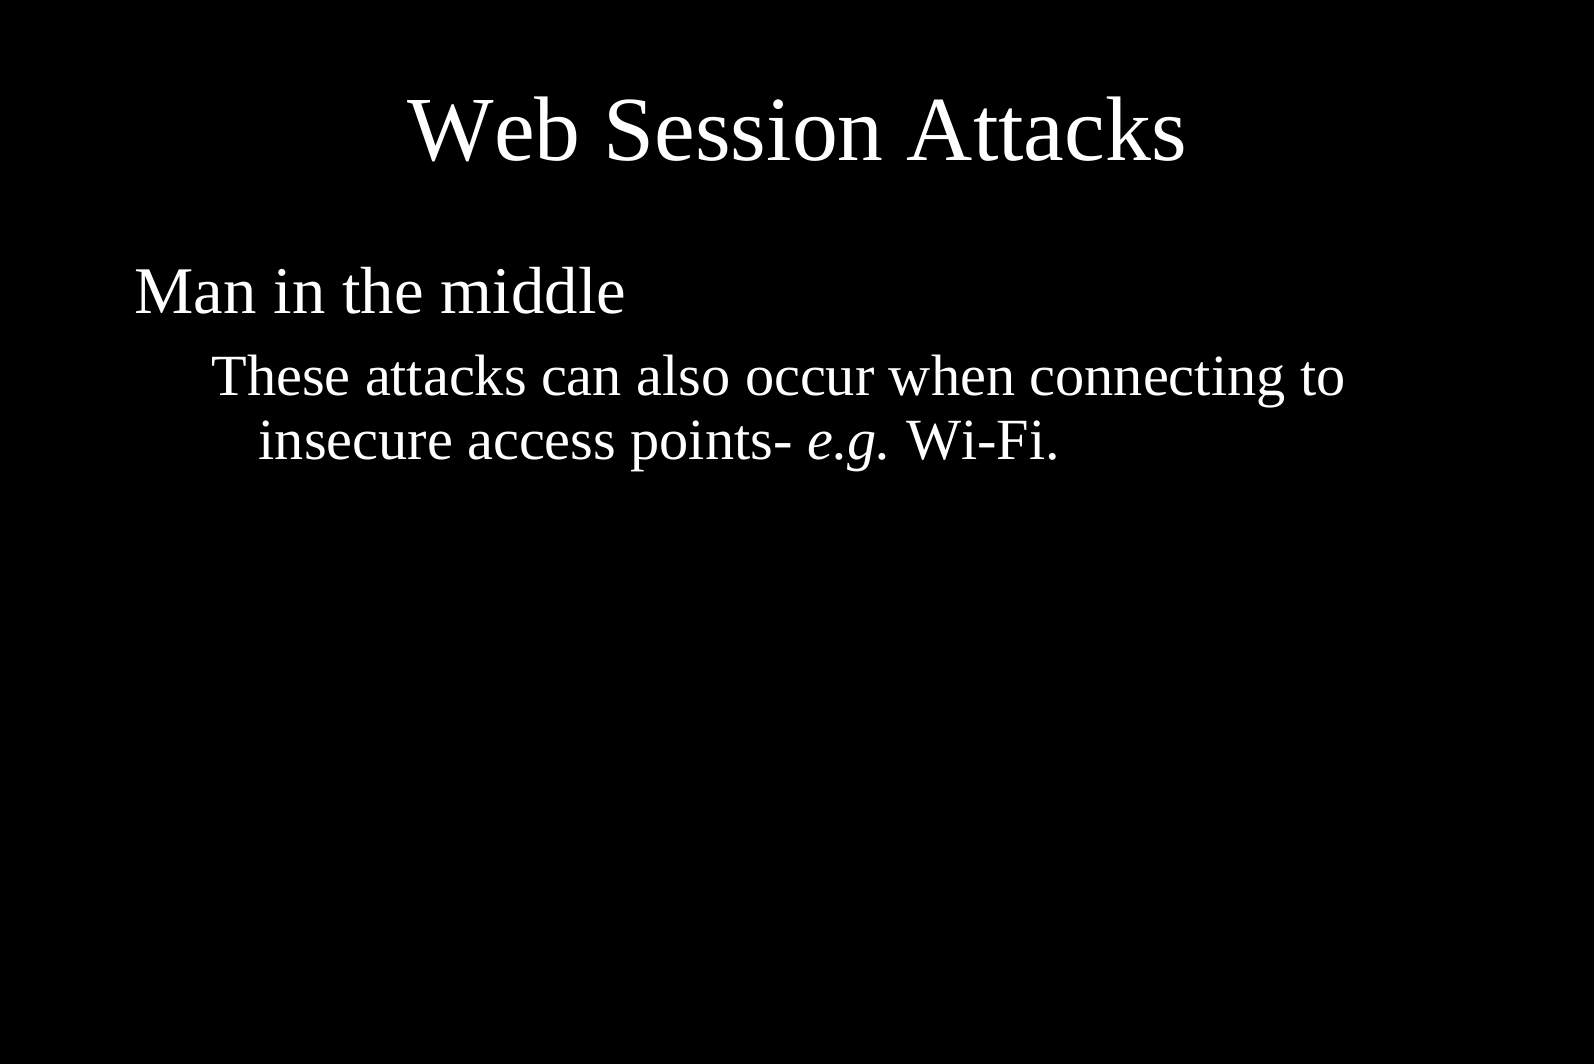

# Web Session Attacks
Man in the middle
These attacks can also occur when connecting to insecure access points- e.g. Wi-Fi.